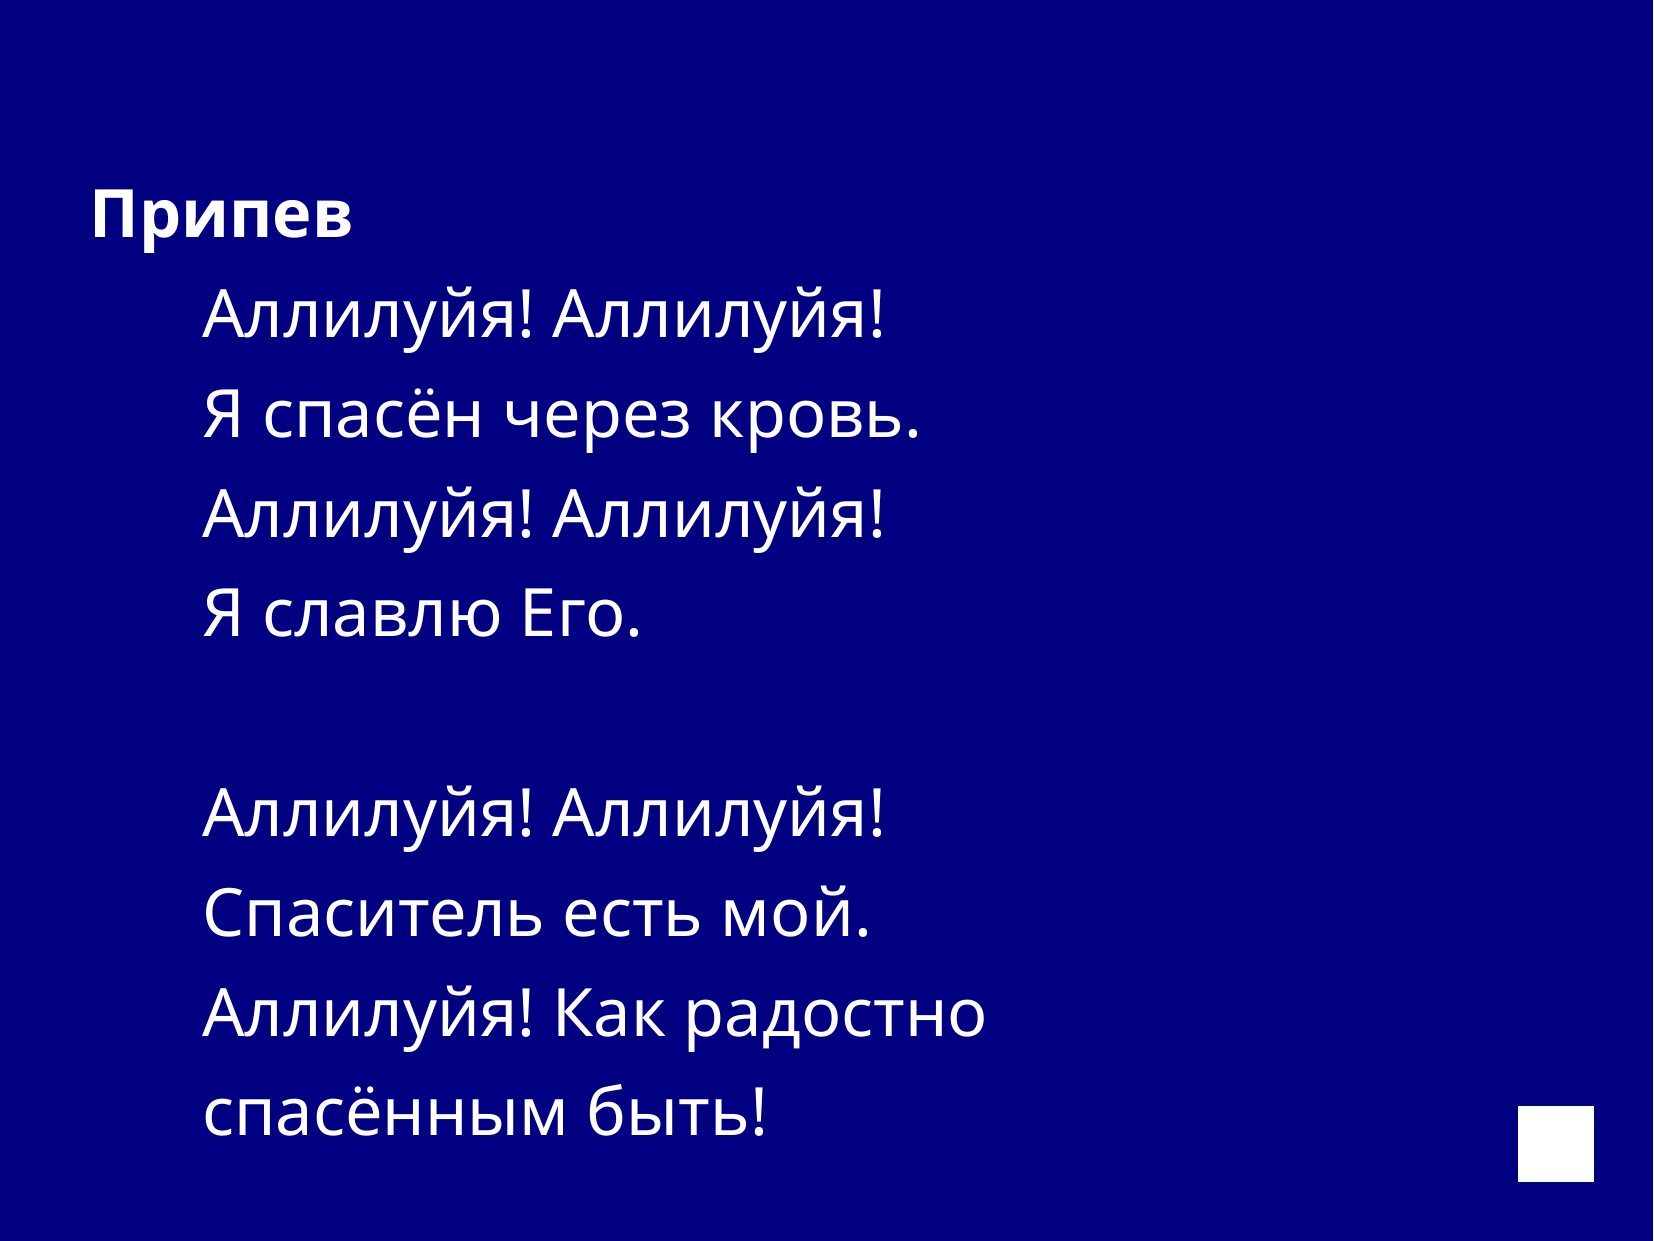

Припев
	Аллилуйя! Аллилуйя!
	Я спасён через кровь.
	Аллилуйя! Аллилуйя!
	Я славлю Его.
	Аллилуйя! Аллилуйя!
	Спаситель есть мой.
	Аллилуйя! Как радостно
	спасённым быть!